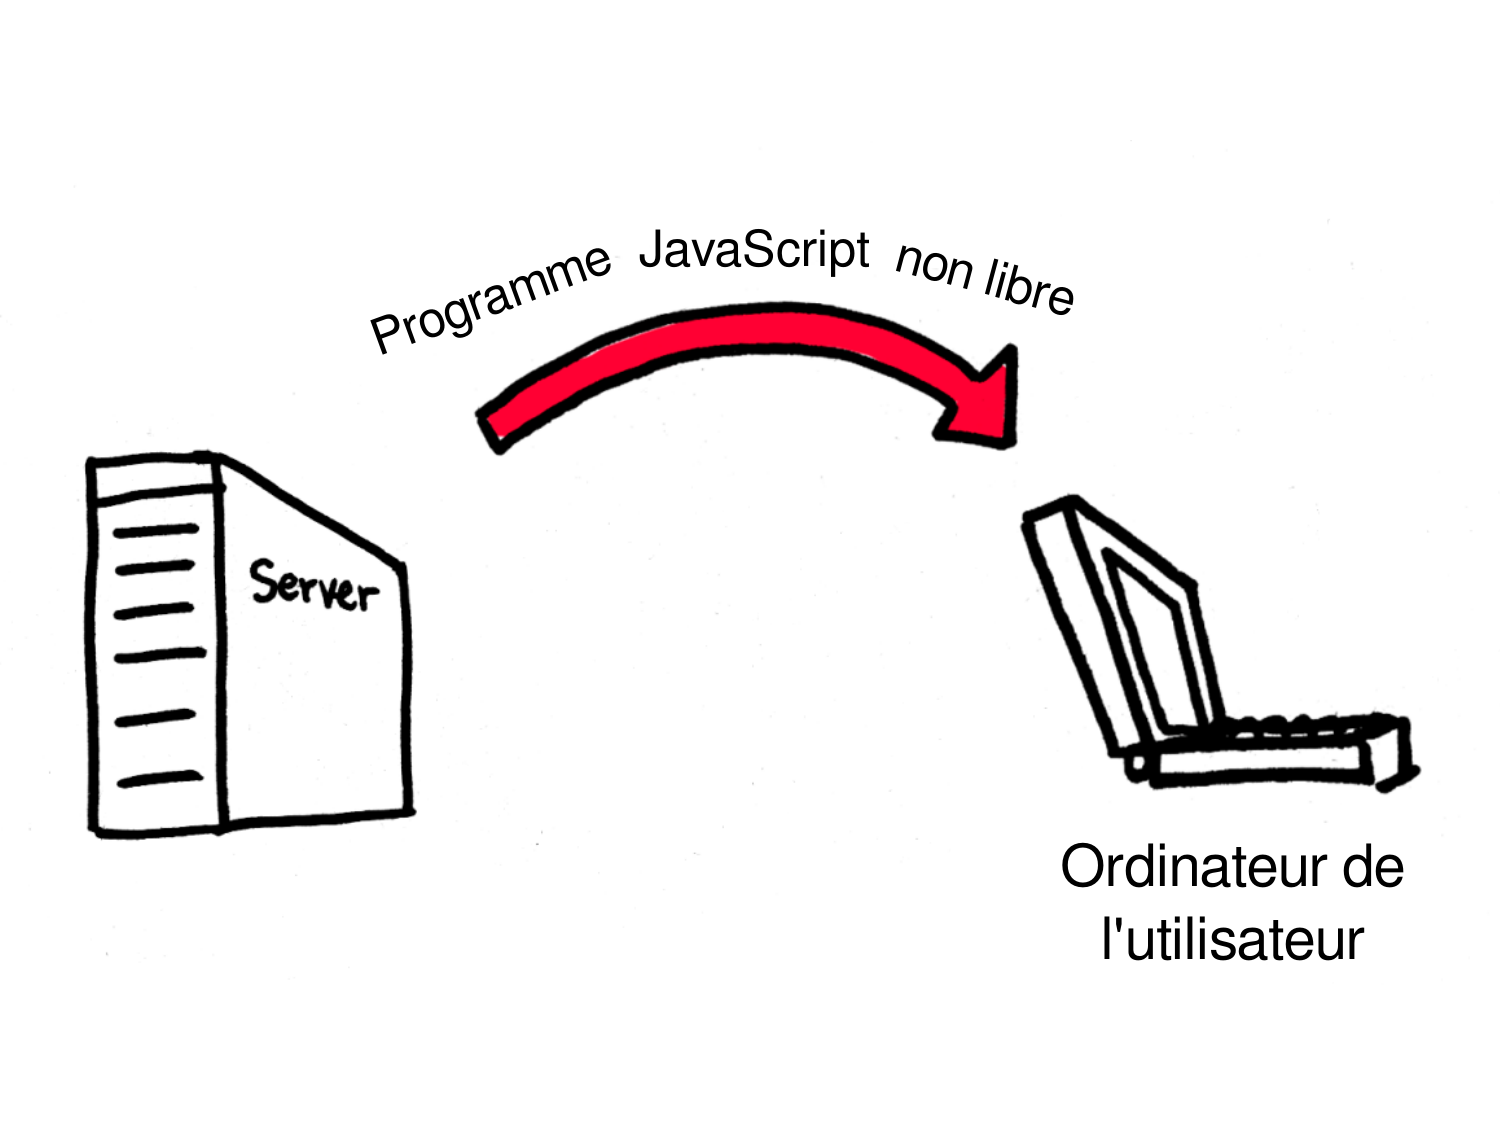

JavaScript
non libre
Programme
Ordinateur de l'utilisateur